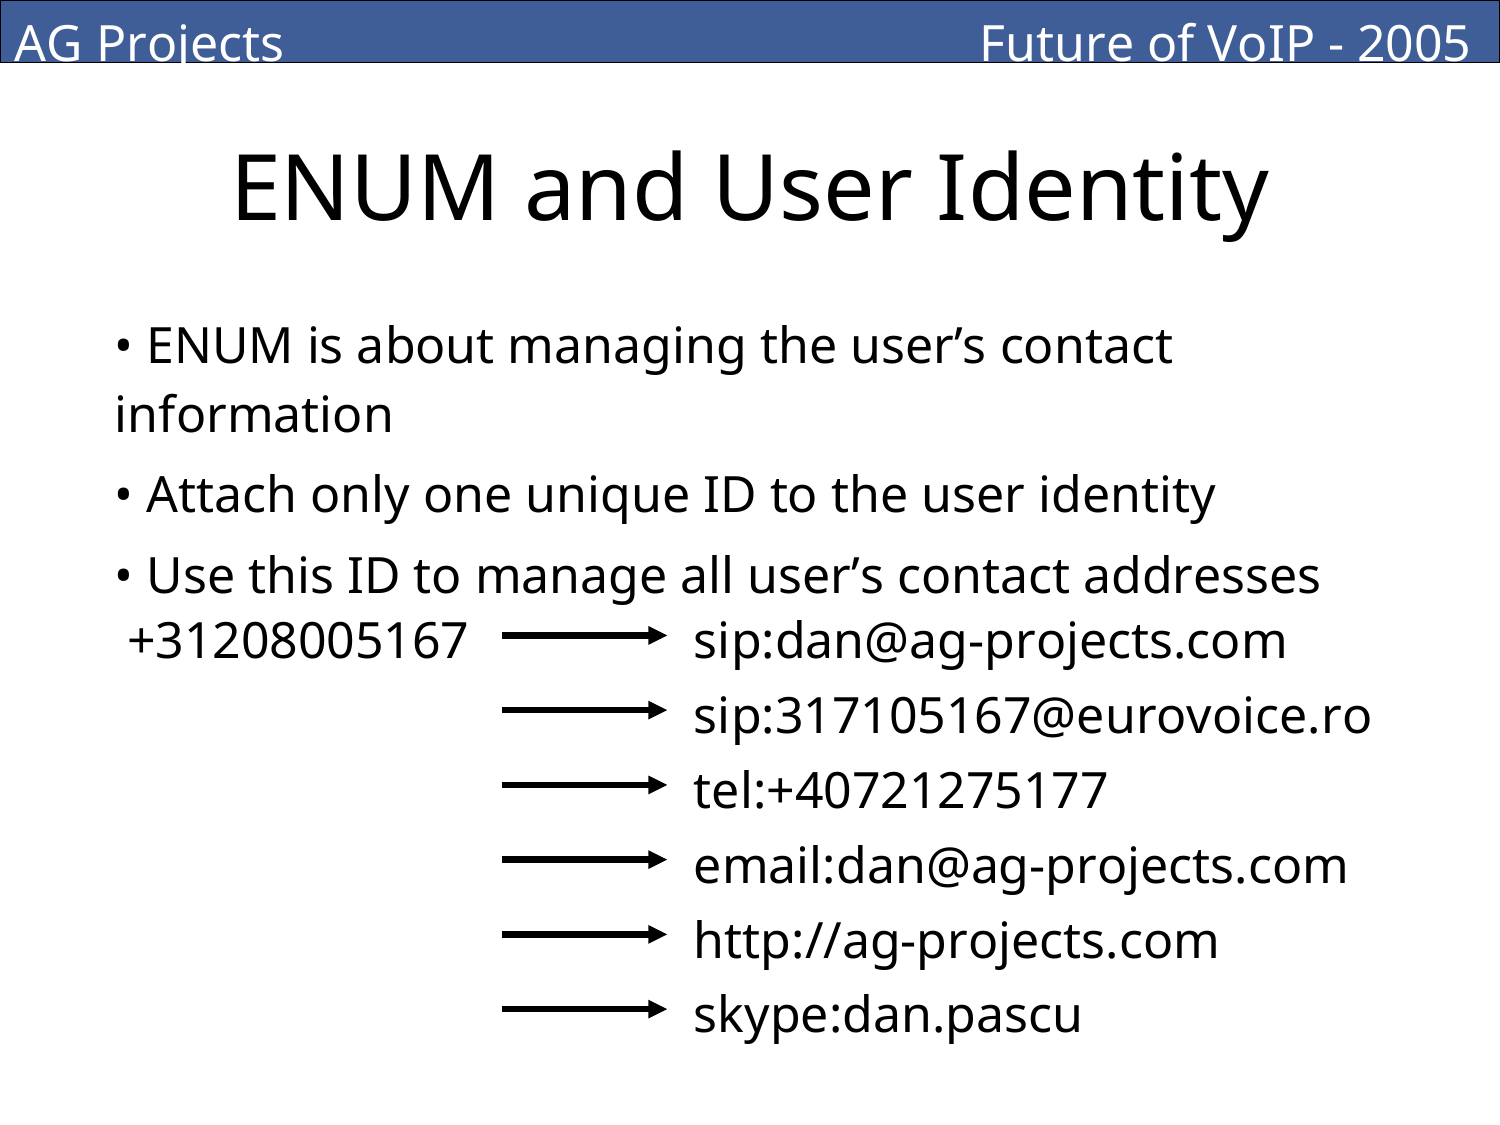

ENUM and User Identity
# ENUM is about managing the user’s contact information
 Attach only one unique ID to the user identity
 Use this ID to manage all user’s contact addresses
+31208005167
sip:dan@ag-projects.com
sip:317105167@eurovoice.ro
tel:+40721275177
email:dan@ag-projects.com
http://ag-projects.com
skype:dan.pascu